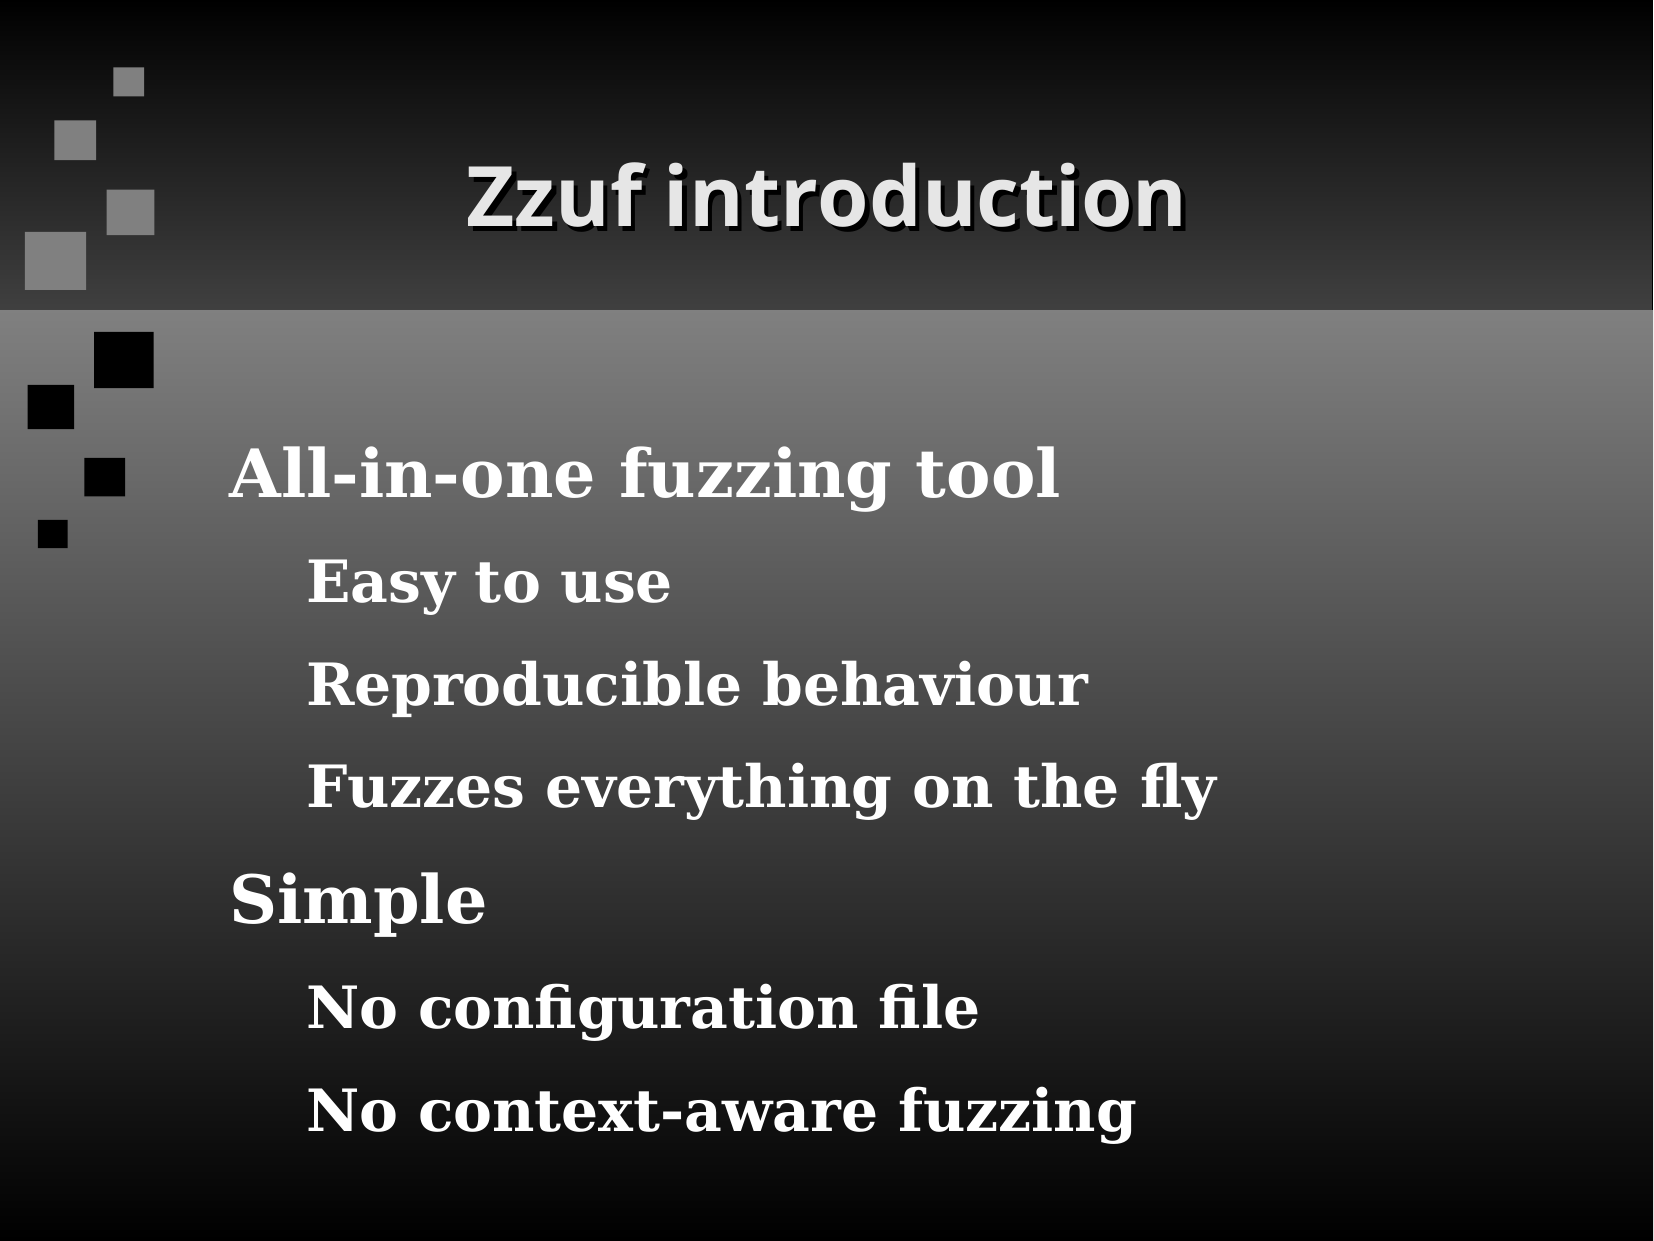

# Zzuf introduction
All-in-one fuzzing tool
Easy to use
Reproducible behaviour
Fuzzes everything on the fly
Simple
No configuration file
No context-aware fuzzing